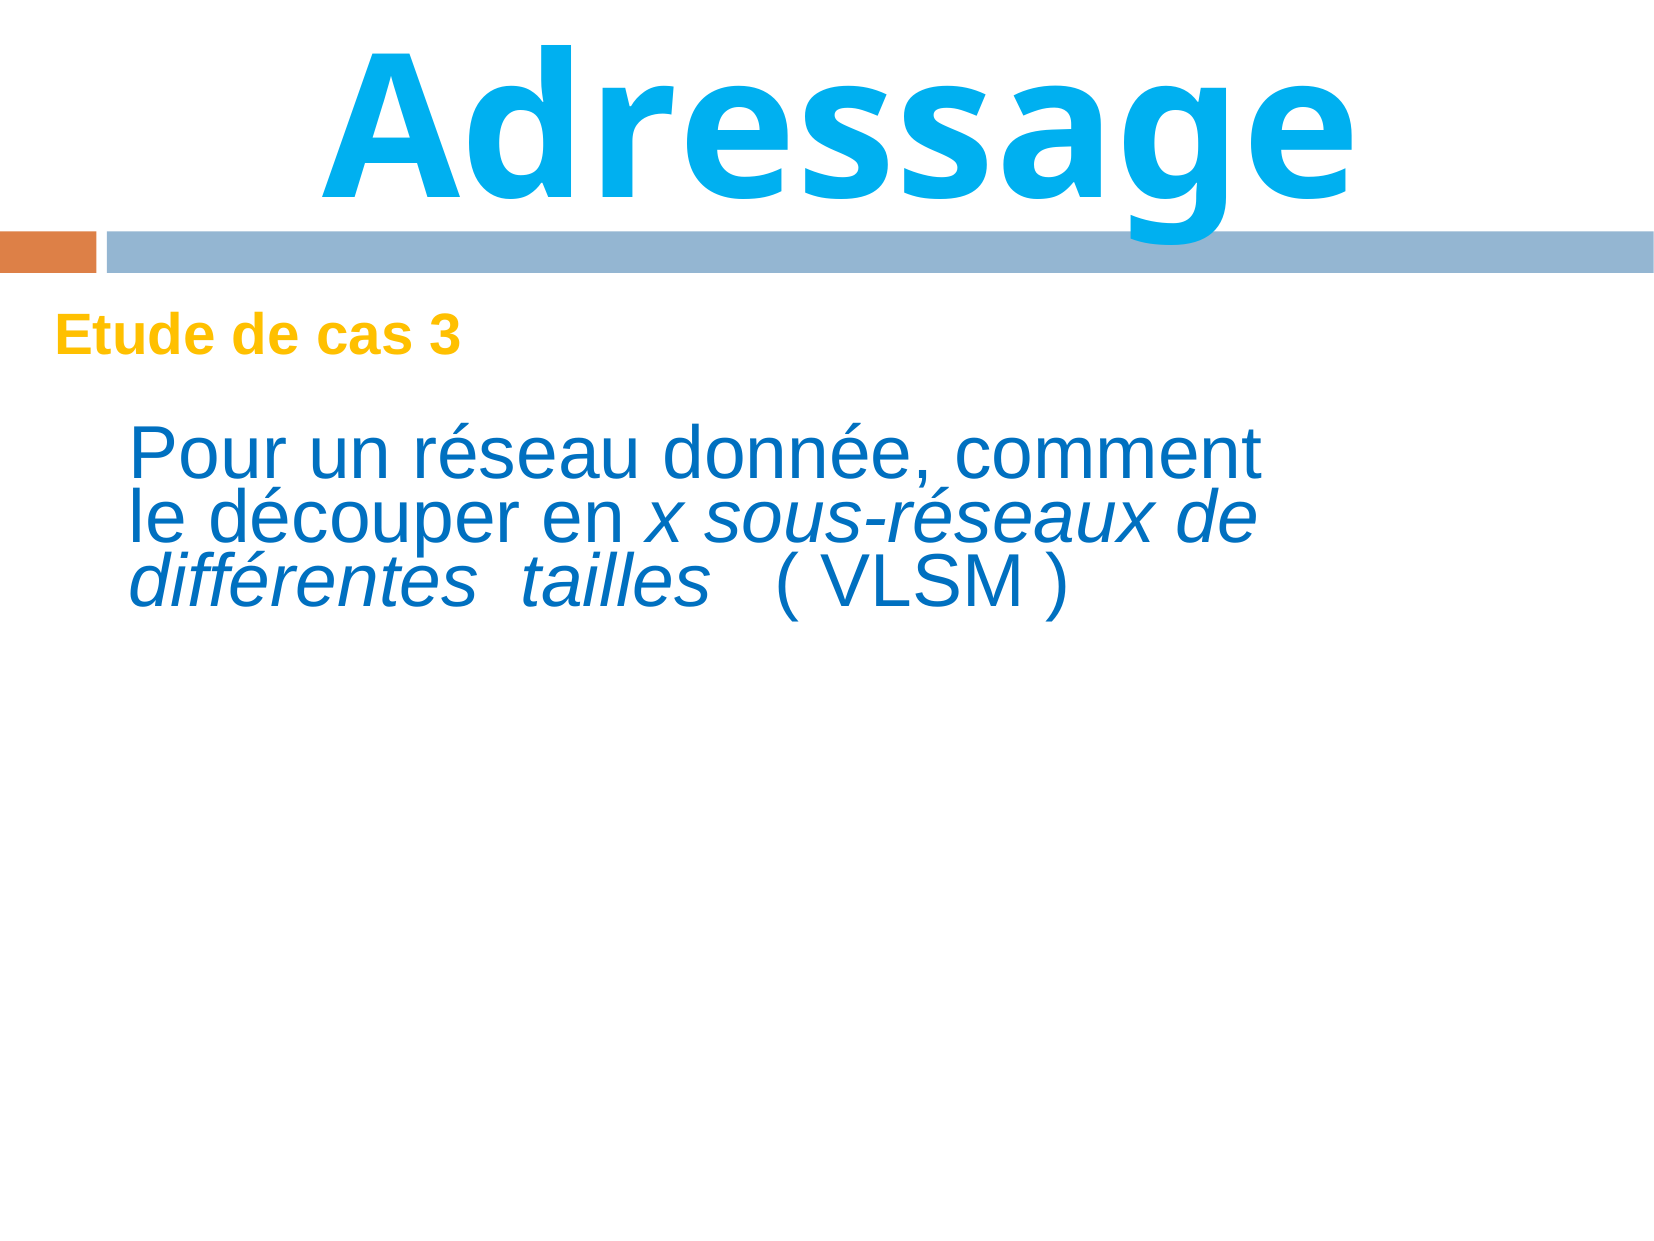

Adressage
Etude de cas 3
Pour un réseau donnée, comment
le découper en x sous-réseaux de différentes tailles ( VLSM )